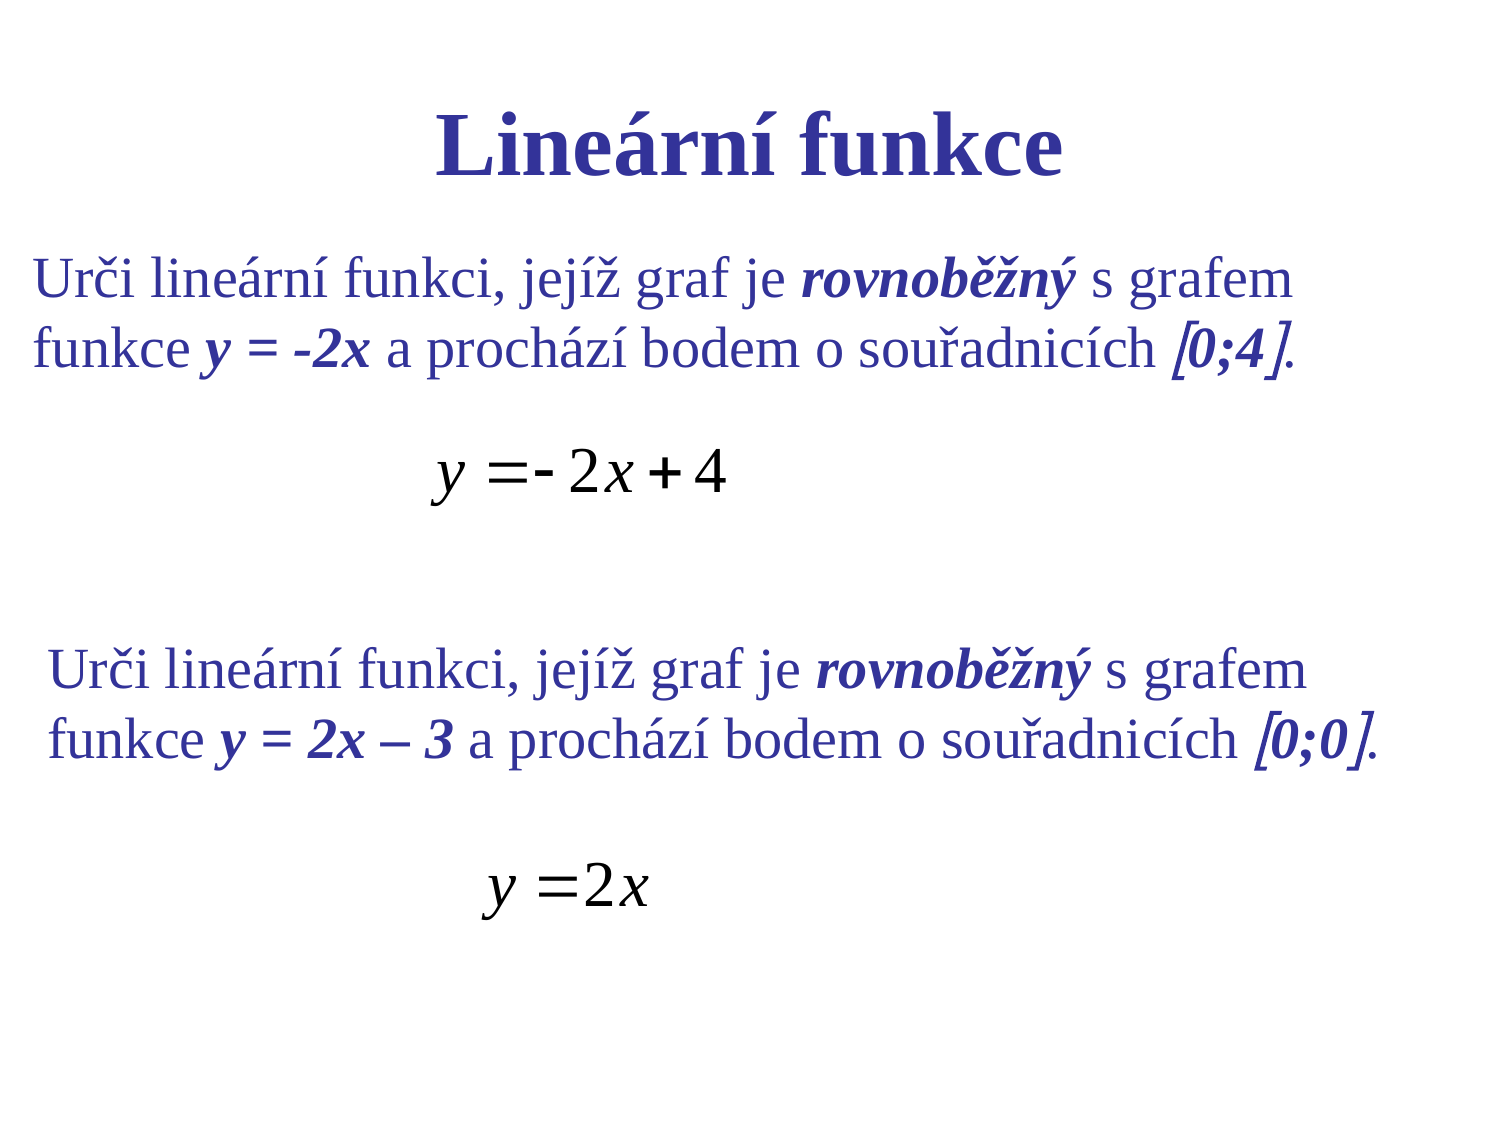

Lineární funkce
Urči lineární funkci, jejíž graf je rovnoběžný s grafem
funkce y = -2x a prochází bodem o souřadnicích 0;4.
Urči lineární funkci, jejíž graf je rovnoběžný s grafem
funkce y = 2x – 3 a prochází bodem o souřadnicích 0;0.